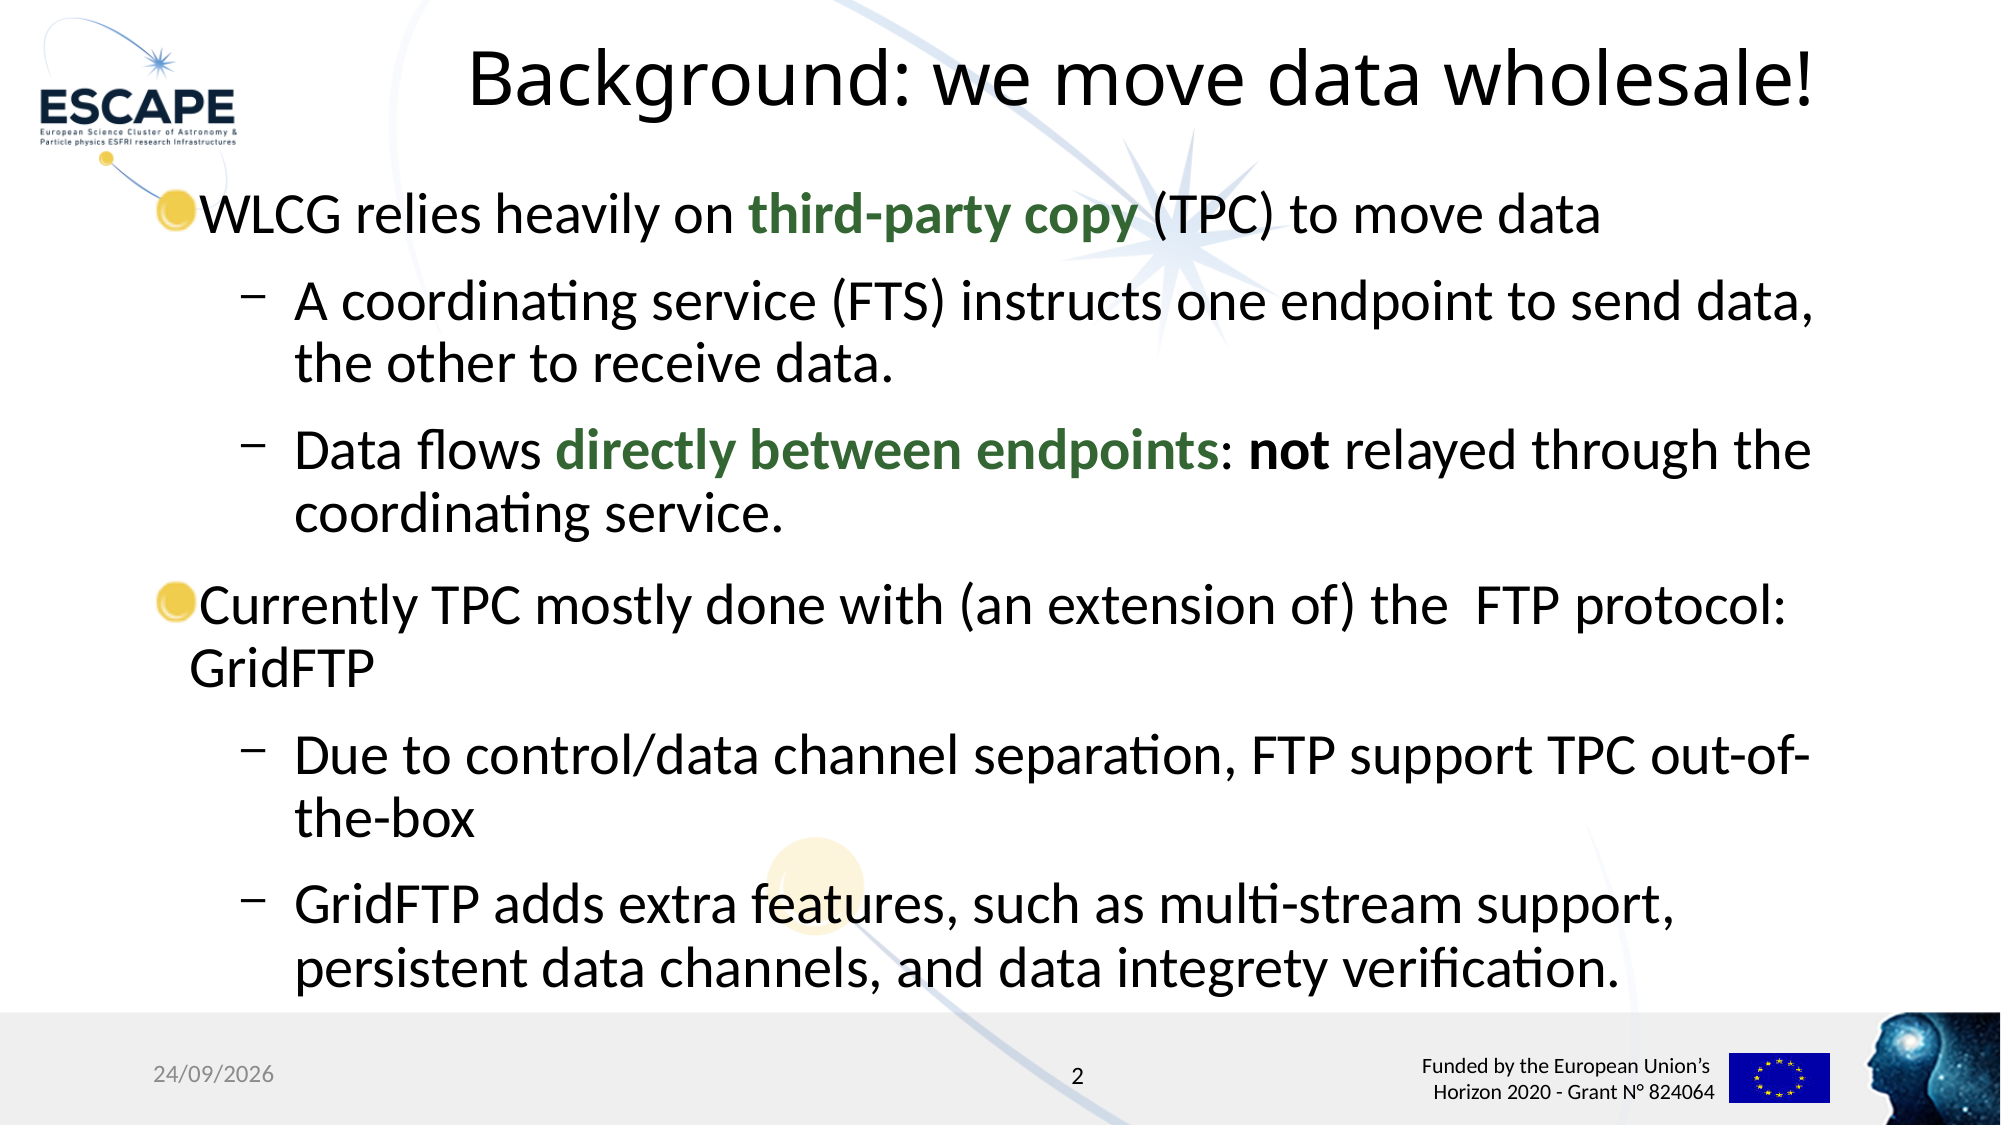

# Background: we move data wholesale!
WLCG relies heavily on third-party copy (TPC) to move data
A coordinating service (FTS) instructs one endpoint to send data, the other to receive data.
Data flows directly between endpoints: not relayed through the coordinating service.
Currently TPC mostly done with (an extension of) the FTP protocol: GridFTP
Due to control/data channel separation, FTP support TPC out-of-the-box
GridFTP adds extra features, such as multi-stream support, persistent data channels, and data integrety verification.